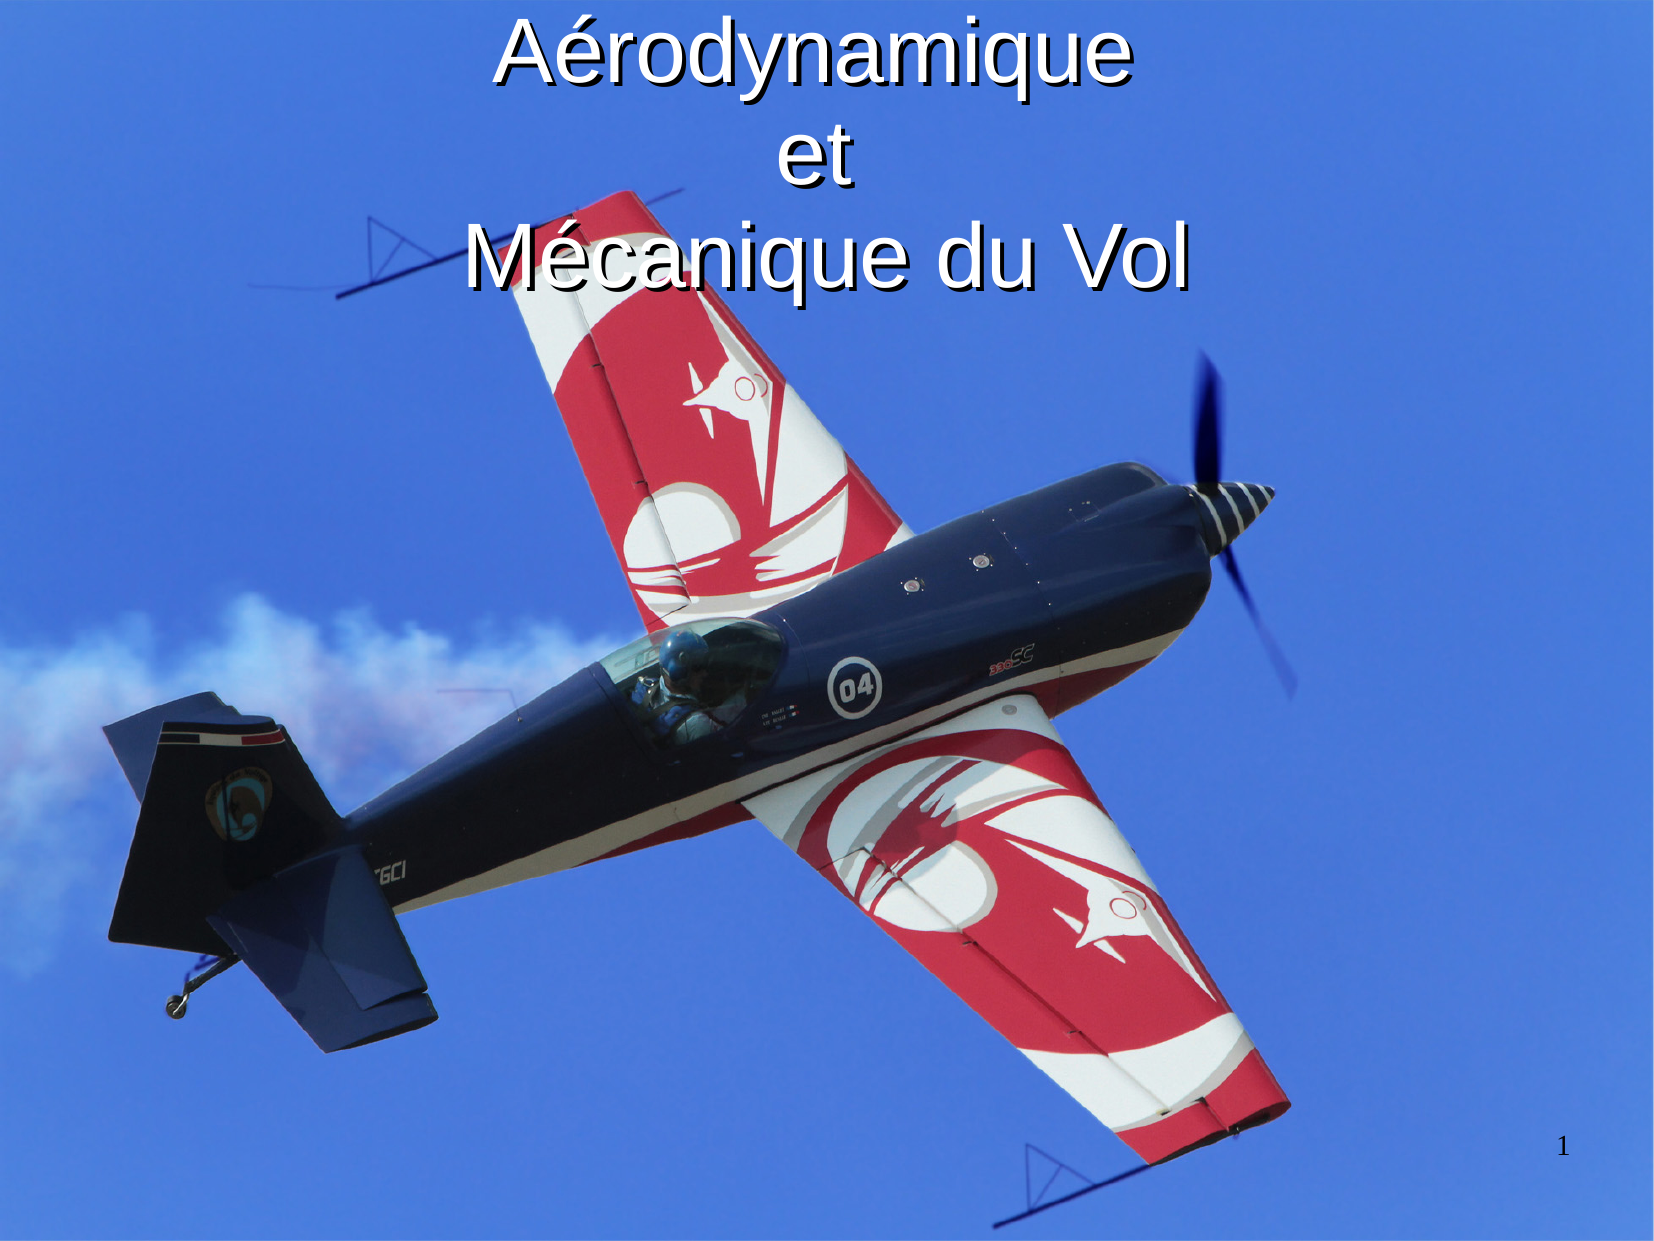

# Aérodynamique et Mécanique du Vol
1